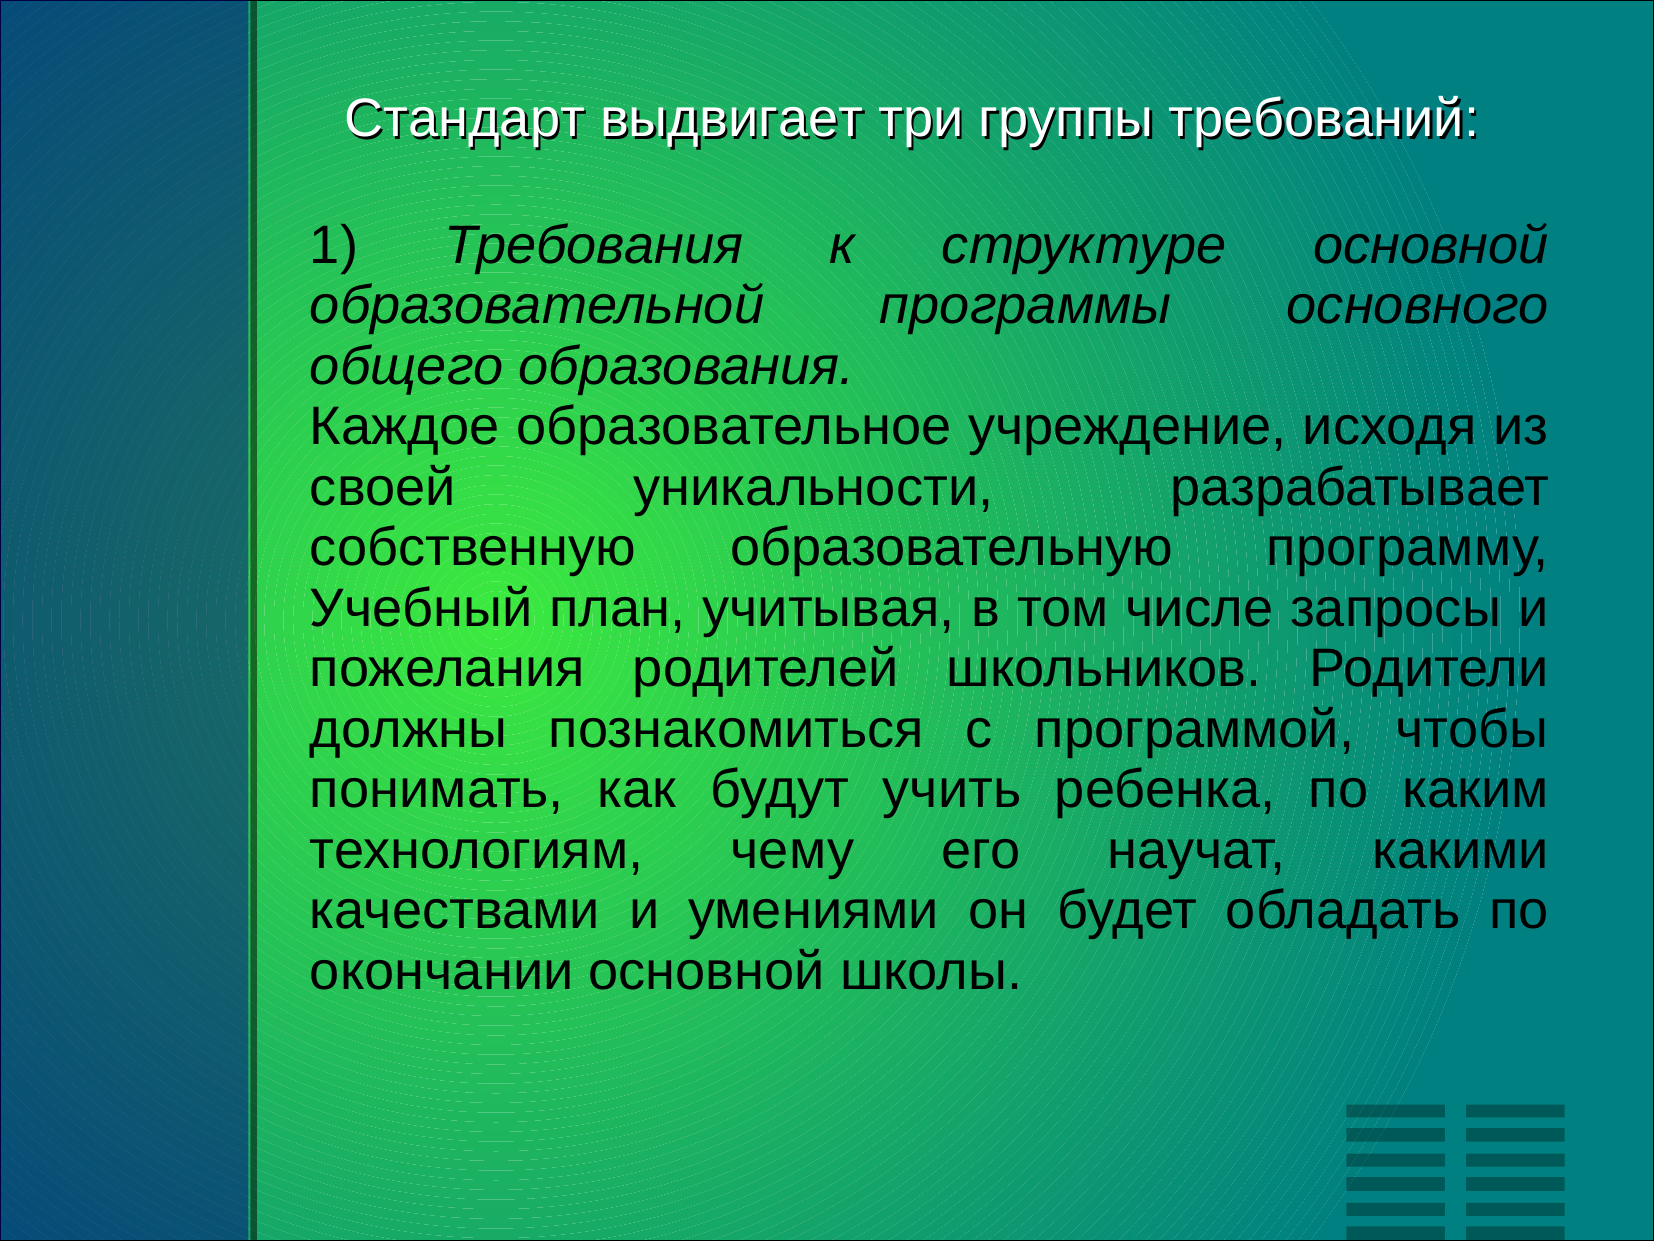

# Стандарт выдвигает три группы требований:
1) Требования к структуре основной образовательной программы основного общего образования.
Каждое образовательное учреждение, исходя из своей уникальности, разрабатывает собственную образовательную программу, Учебный план, учитывая, в том числе запросы и пожелания родителей школьников. Родители должны познакомиться с программой, чтобы понимать, как будут учить ребенка, по каким технологиям, чему его научат, какими качествами и умениями он будет обладать по окончании основной школы.